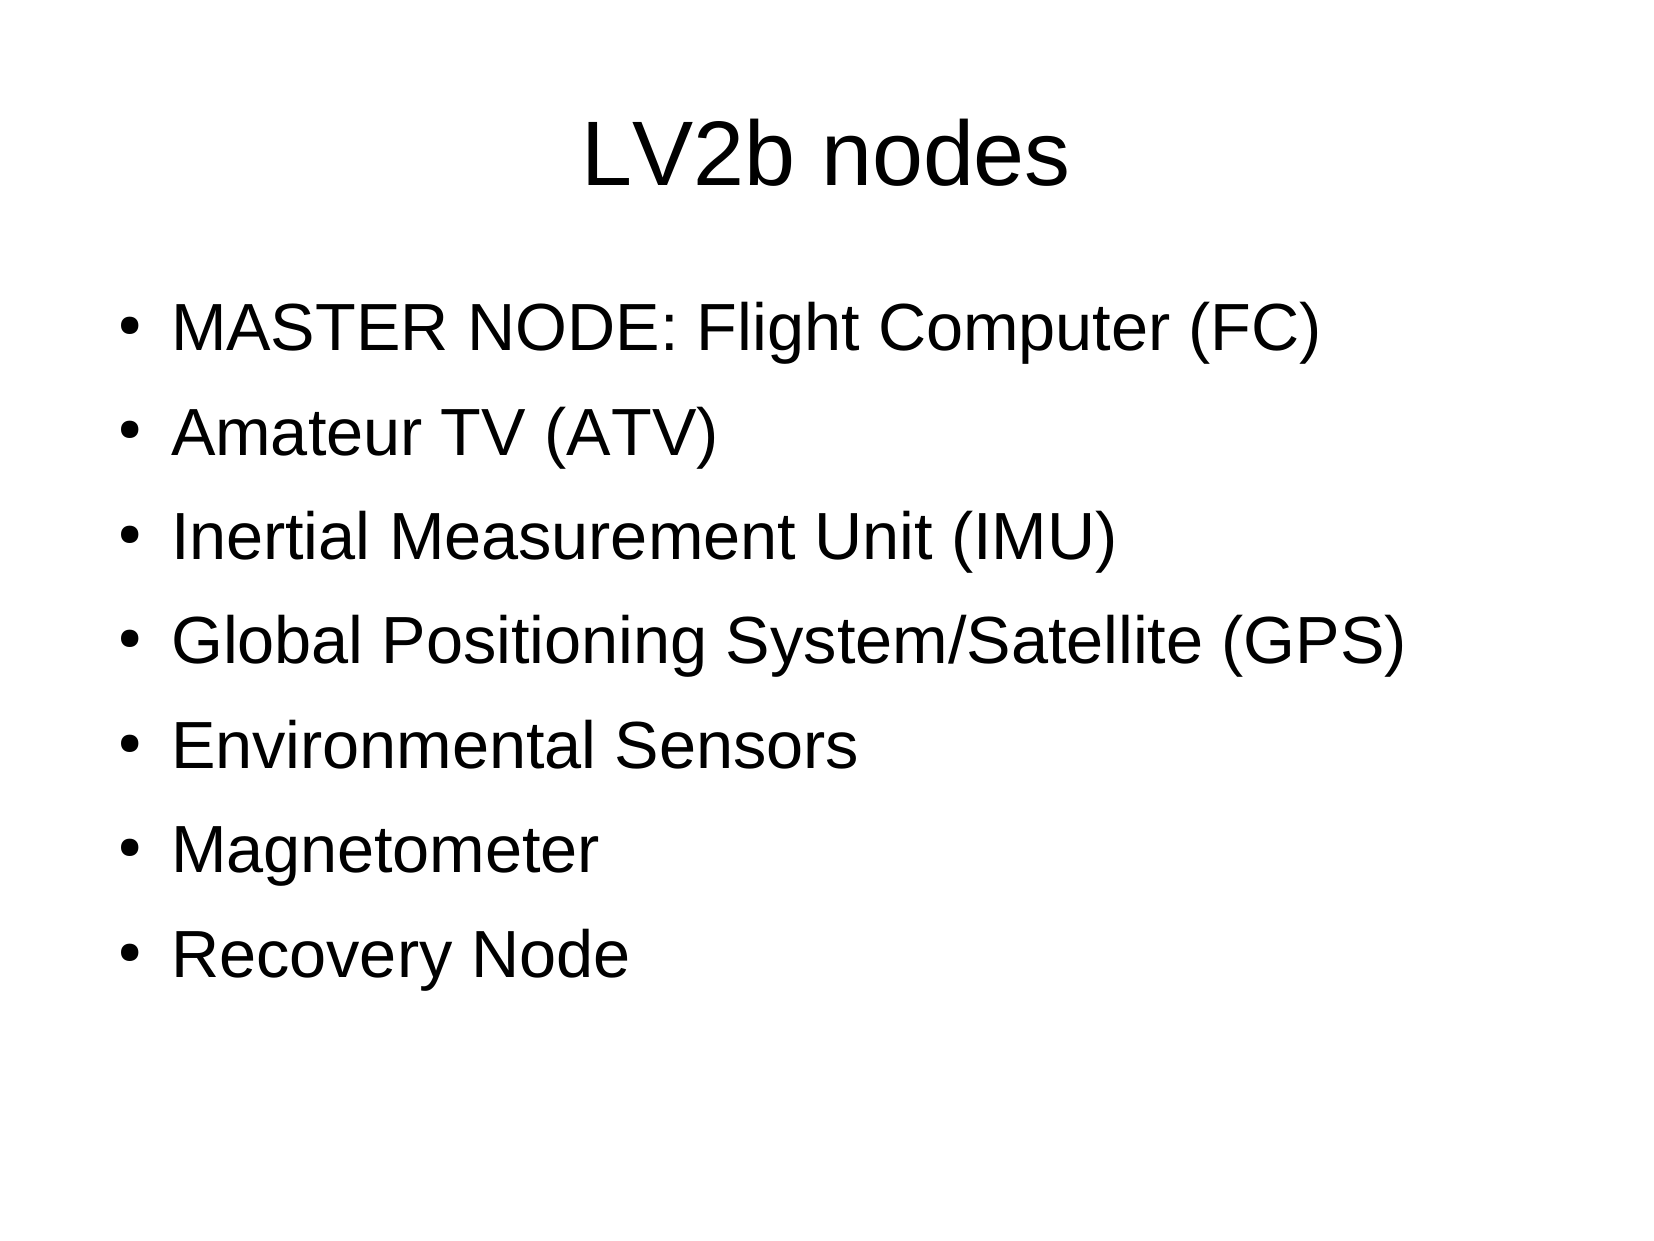

# LV2b nodes
MASTER NODE: Flight Computer (FC)
Amateur TV (ATV)
Inertial Measurement Unit (IMU)
Global Positioning System/Satellite (GPS)
Environmental Sensors
Magnetometer
Recovery Node